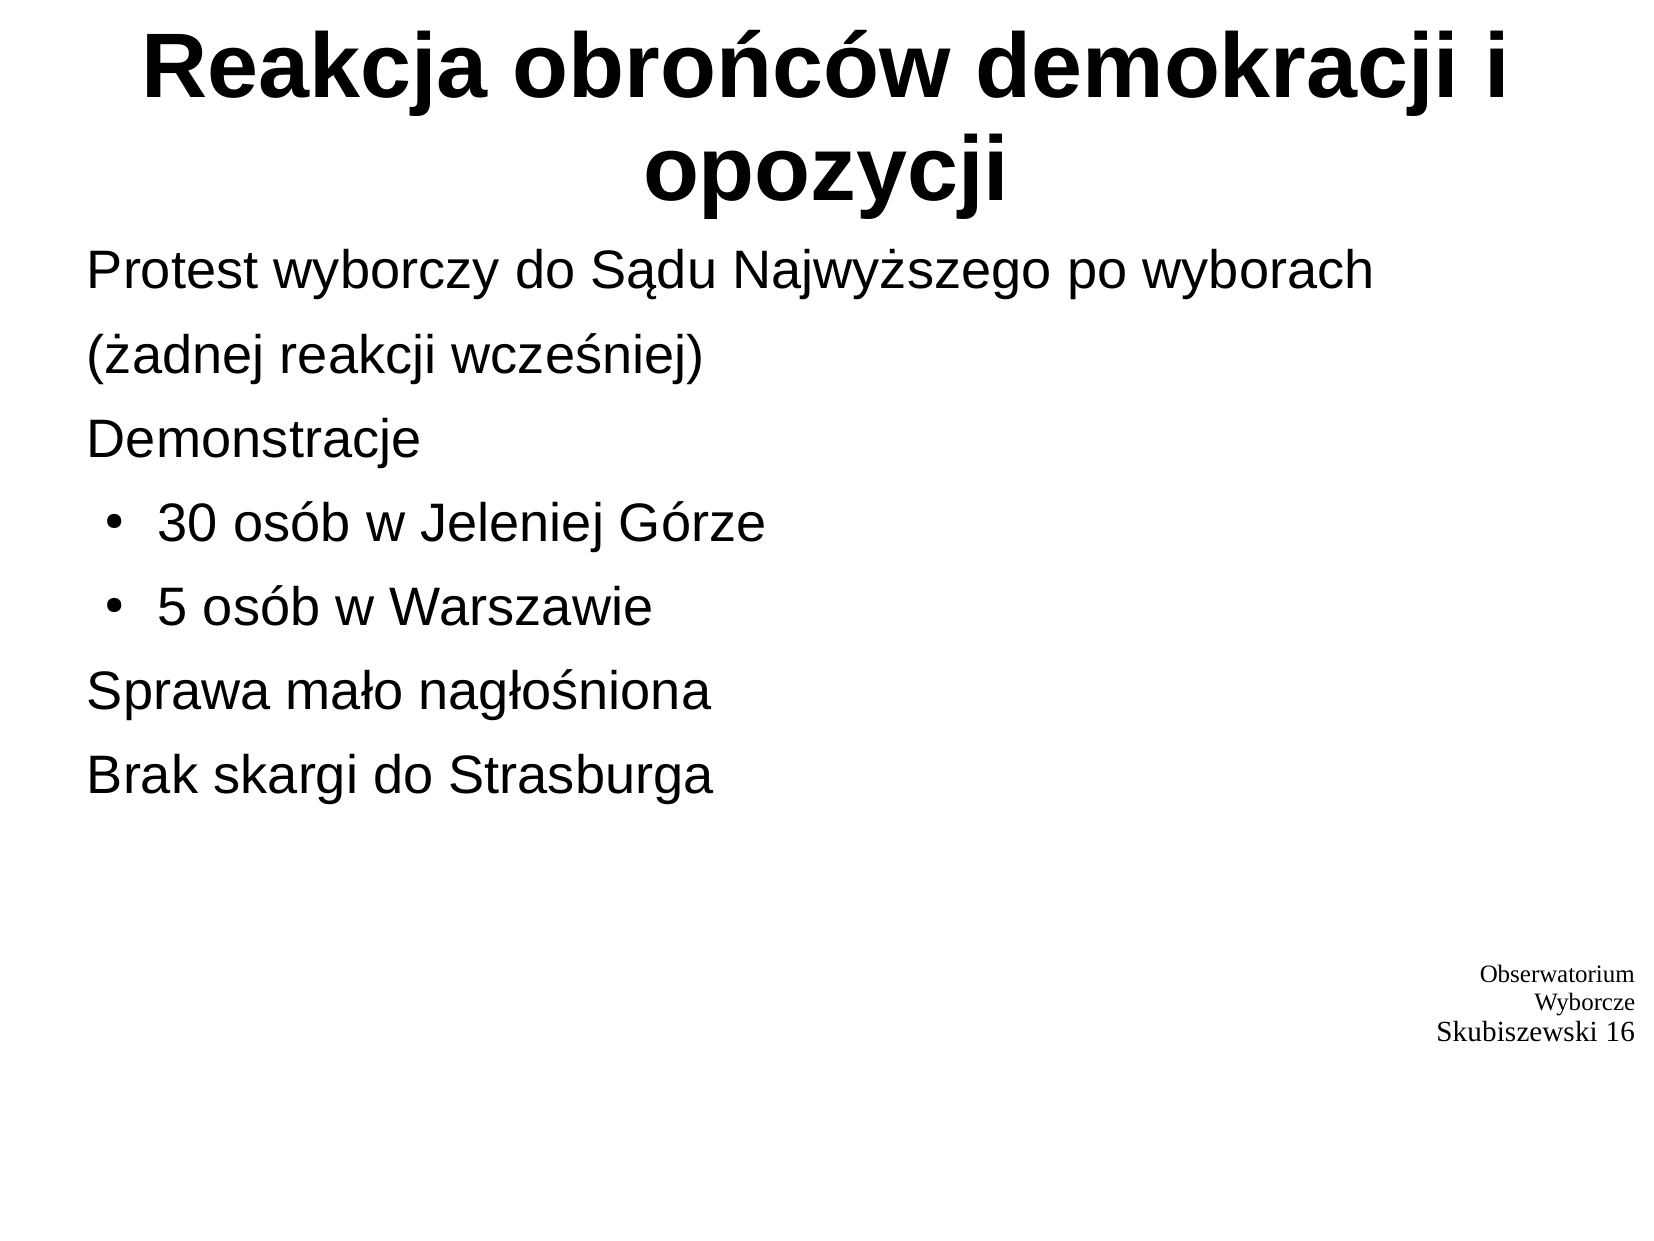

# Reakcja obrońców demokracji i opozycji
Protest wyborczy do Sądu Najwyższego po wyborach
(żadnej reakcji wcześniej)
Demonstracje
30 osób w Jeleniej Górze
5 osób w Warszawie
Sprawa mało nagłośniona
Brak skargi do Strasburga
16